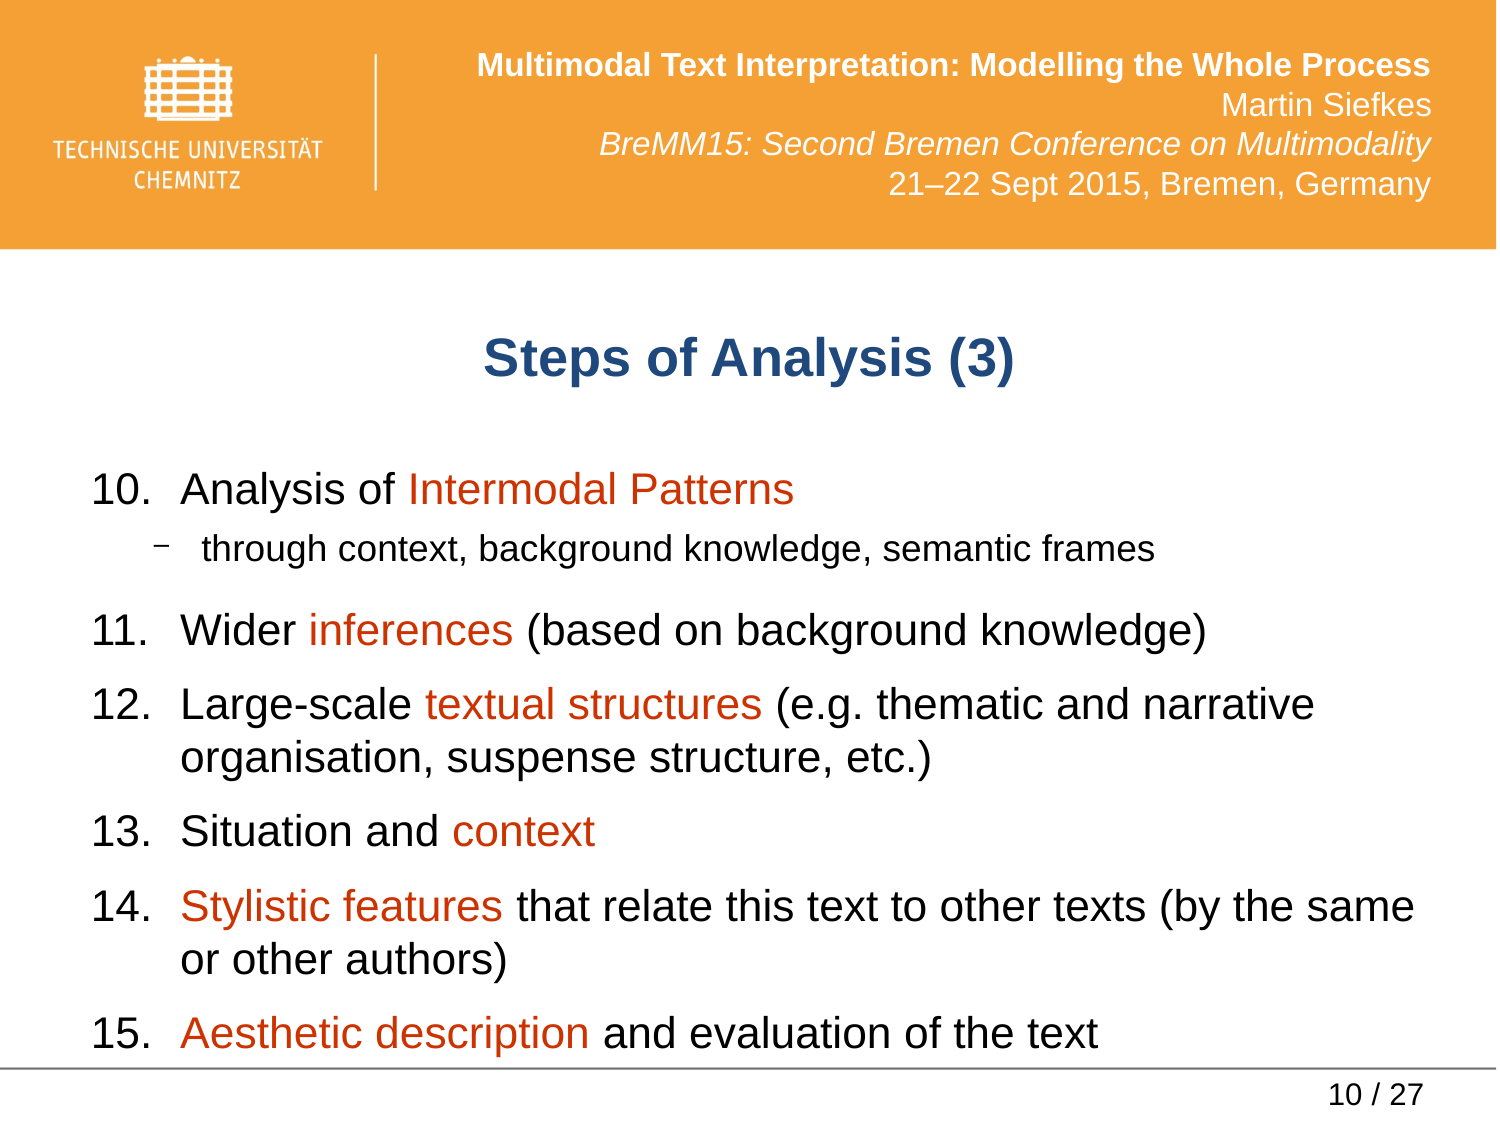

#
Steps of Analysis (3)
 	Analysis of Intermodal Patterns
through context, background knowledge, semantic frames
 	Wider inferences (based on background knowledge)
 	Large-scale textual structures (e.g. thematic and narrative organisation, suspense structure, etc.)
 	Situation and context
 	Stylistic features that relate this text to other texts (by the same or other authors)
 	Aesthetic description and evaluation of the text